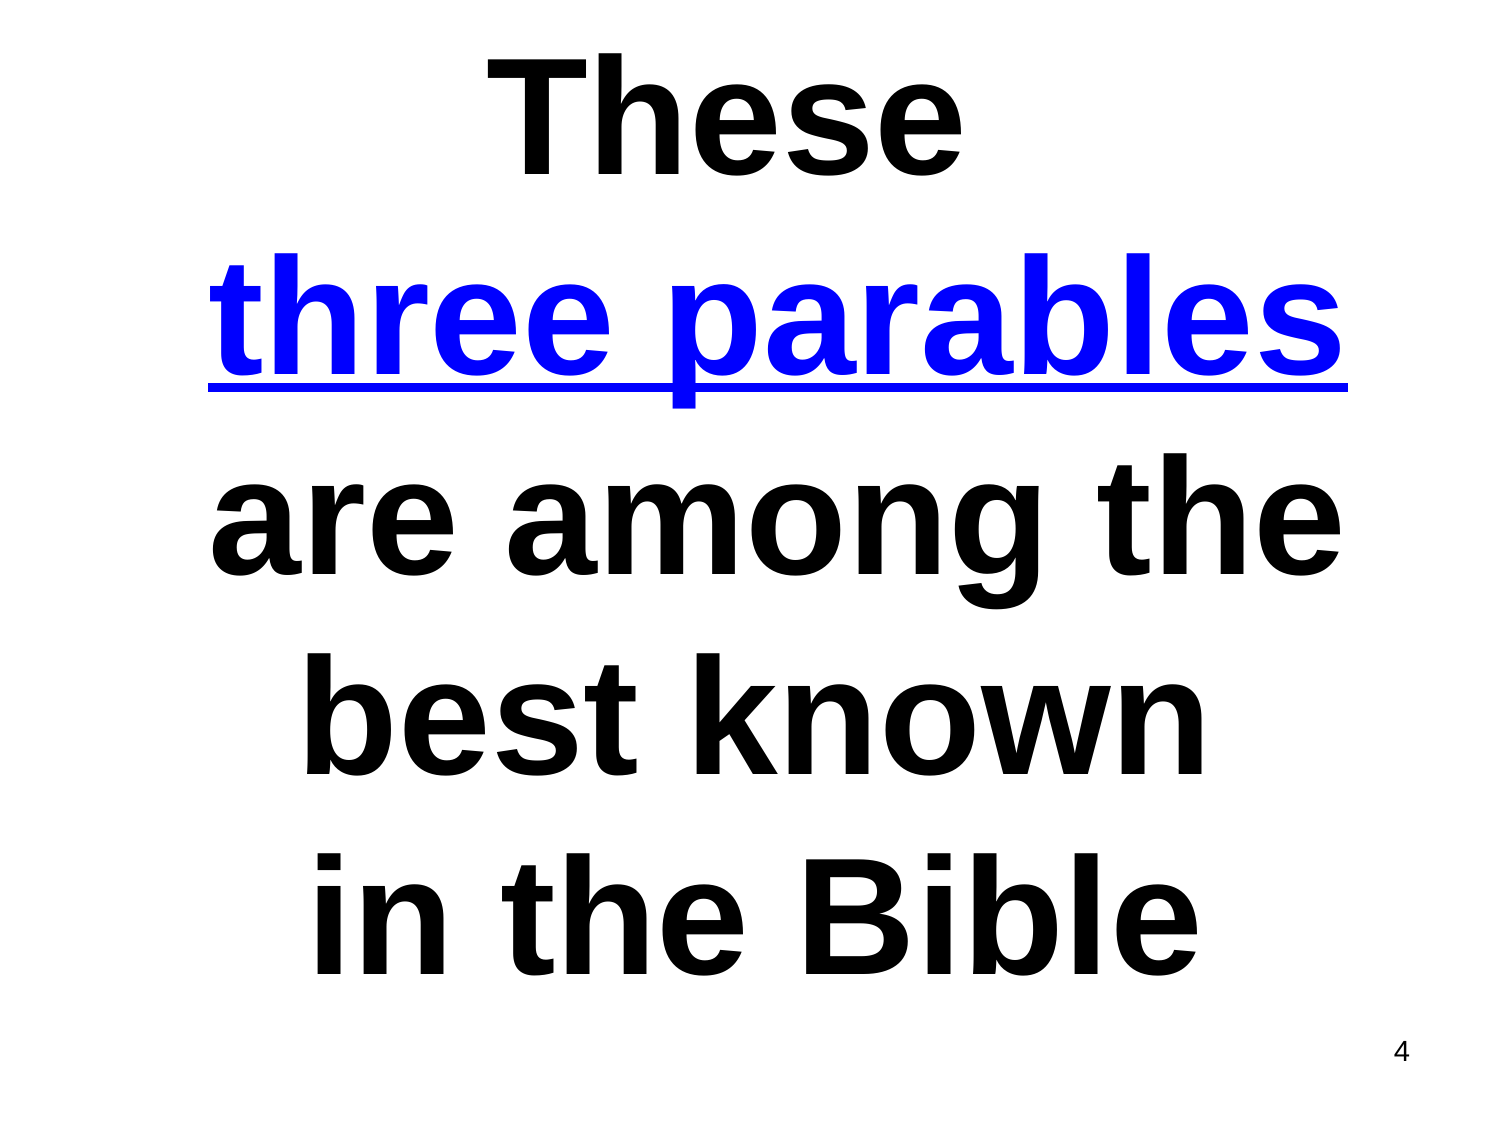

These
three parables are among the best known
in the Bible